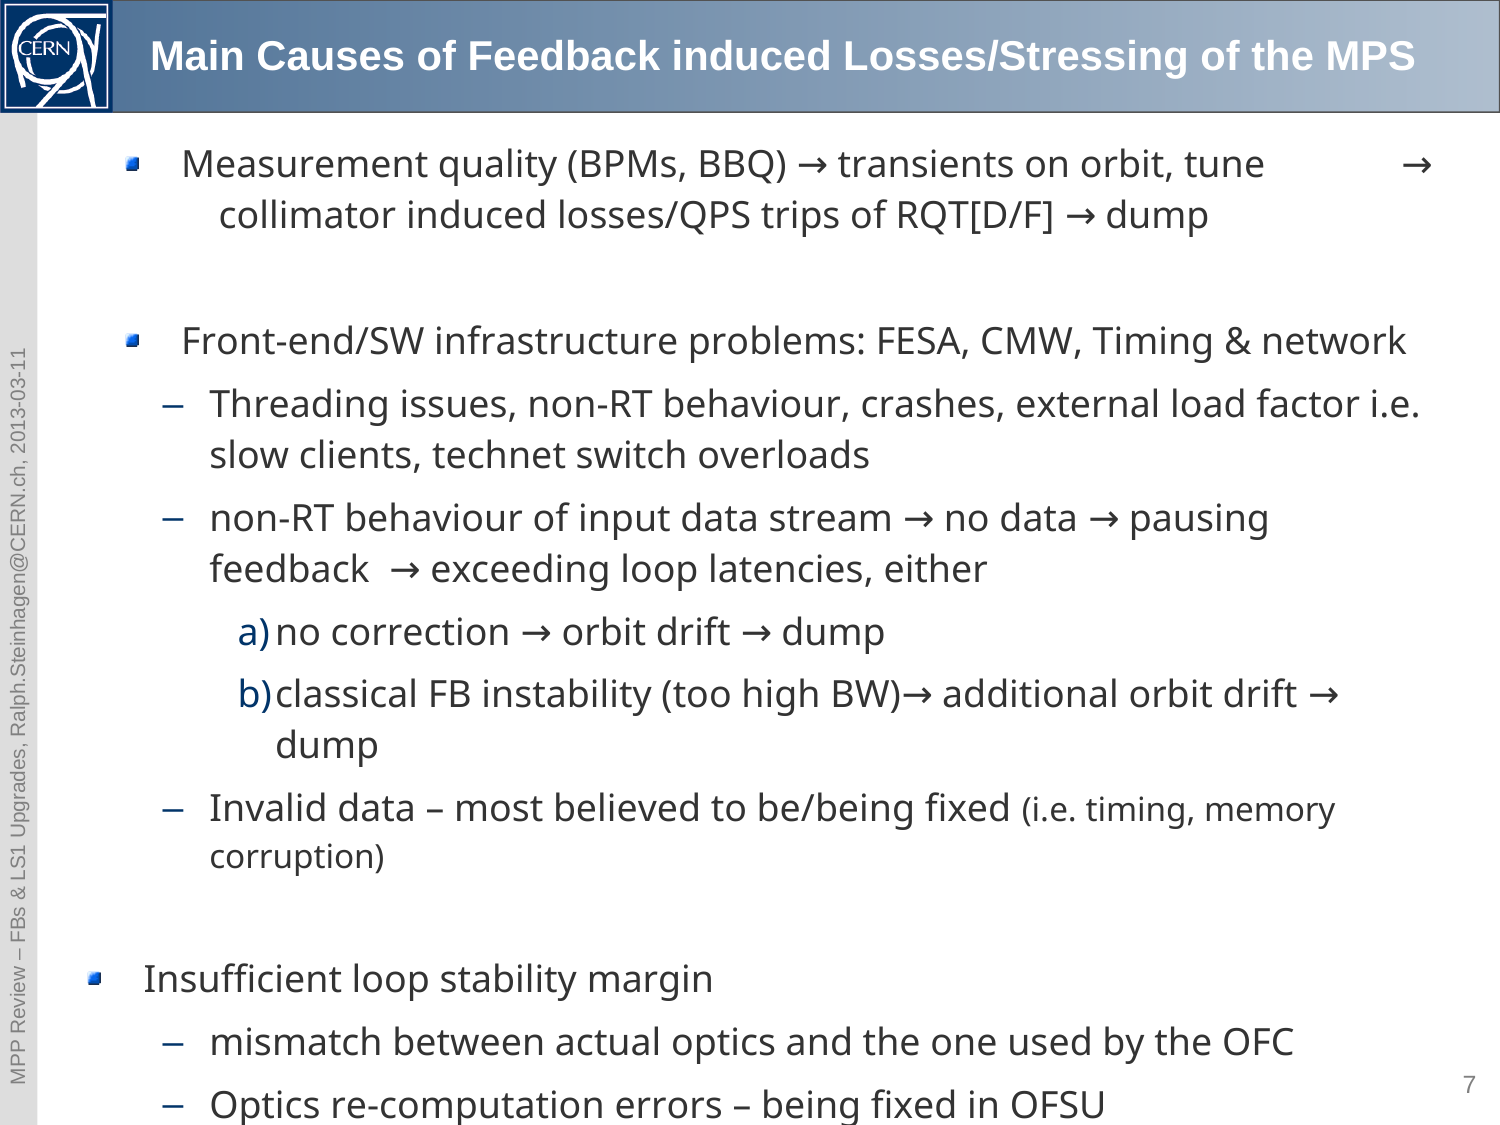

# Main Causes of Feedback induced Losses/Stressing of the MPS
Measurement quality (BPMs, BBQ) → transients on orbit, tune 	 → collimator induced losses/QPS trips of RQT[D/F] → dump
Front-end/SW infrastructure problems: FESA, CMW, Timing & network
Threading issues, non-RT behaviour, crashes, external load factor i.e. slow clients, technet switch overloads
non-RT behaviour of input data stream → no data → pausing feedback → exceeding loop latencies, either
no correction → orbit drift → dump
classical FB instability (too high BW)→ additional orbit drift → dump
Invalid data – most believed to be/being fixed (i.e. timing, memory corruption)
Insufficient loop stability margin
mismatch between actual optics and the one used by the OFC
Optics re-computation errors – being fixed in OFSU
FB running at the design stability limit